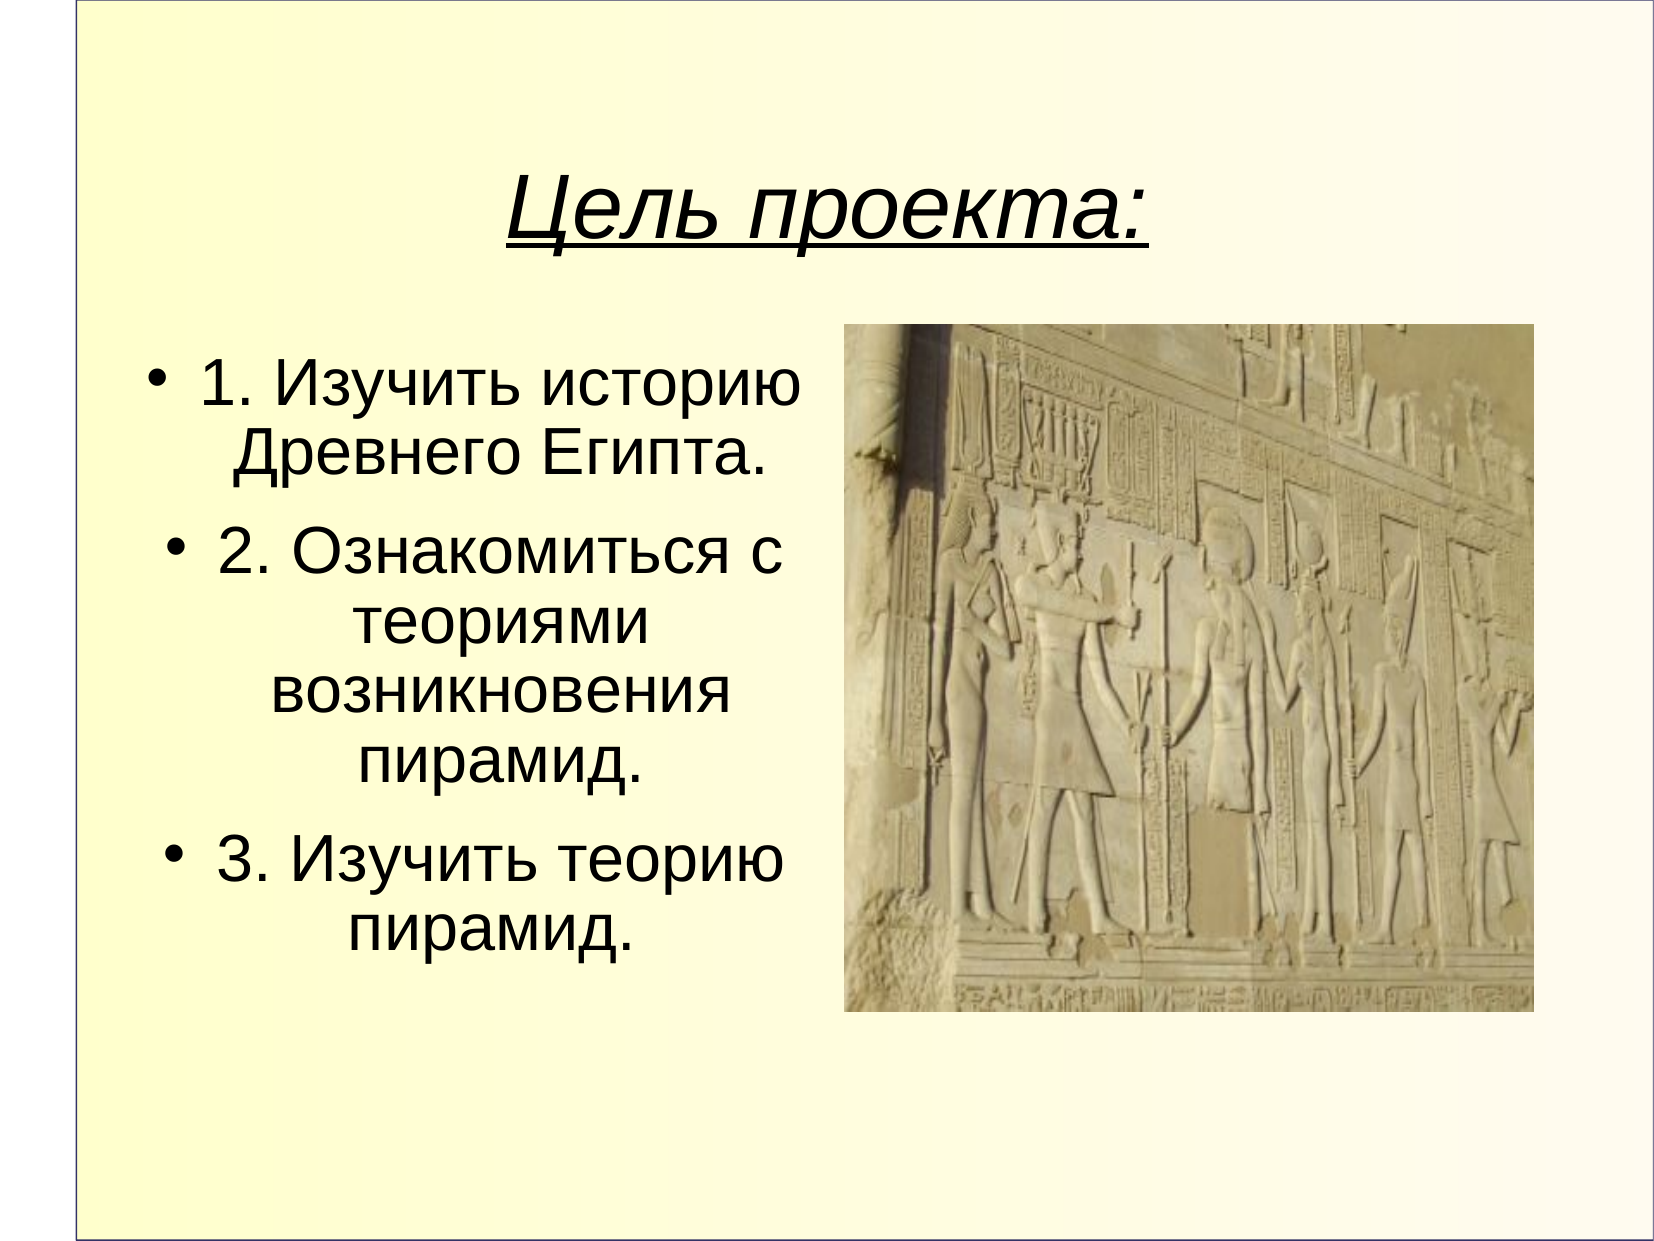

# Цель проекта:
1. Изучить историю Древнего Египта.
2. Ознакомиться с теориями возникновения пирамид.
3. Изучить теорию пирамид.